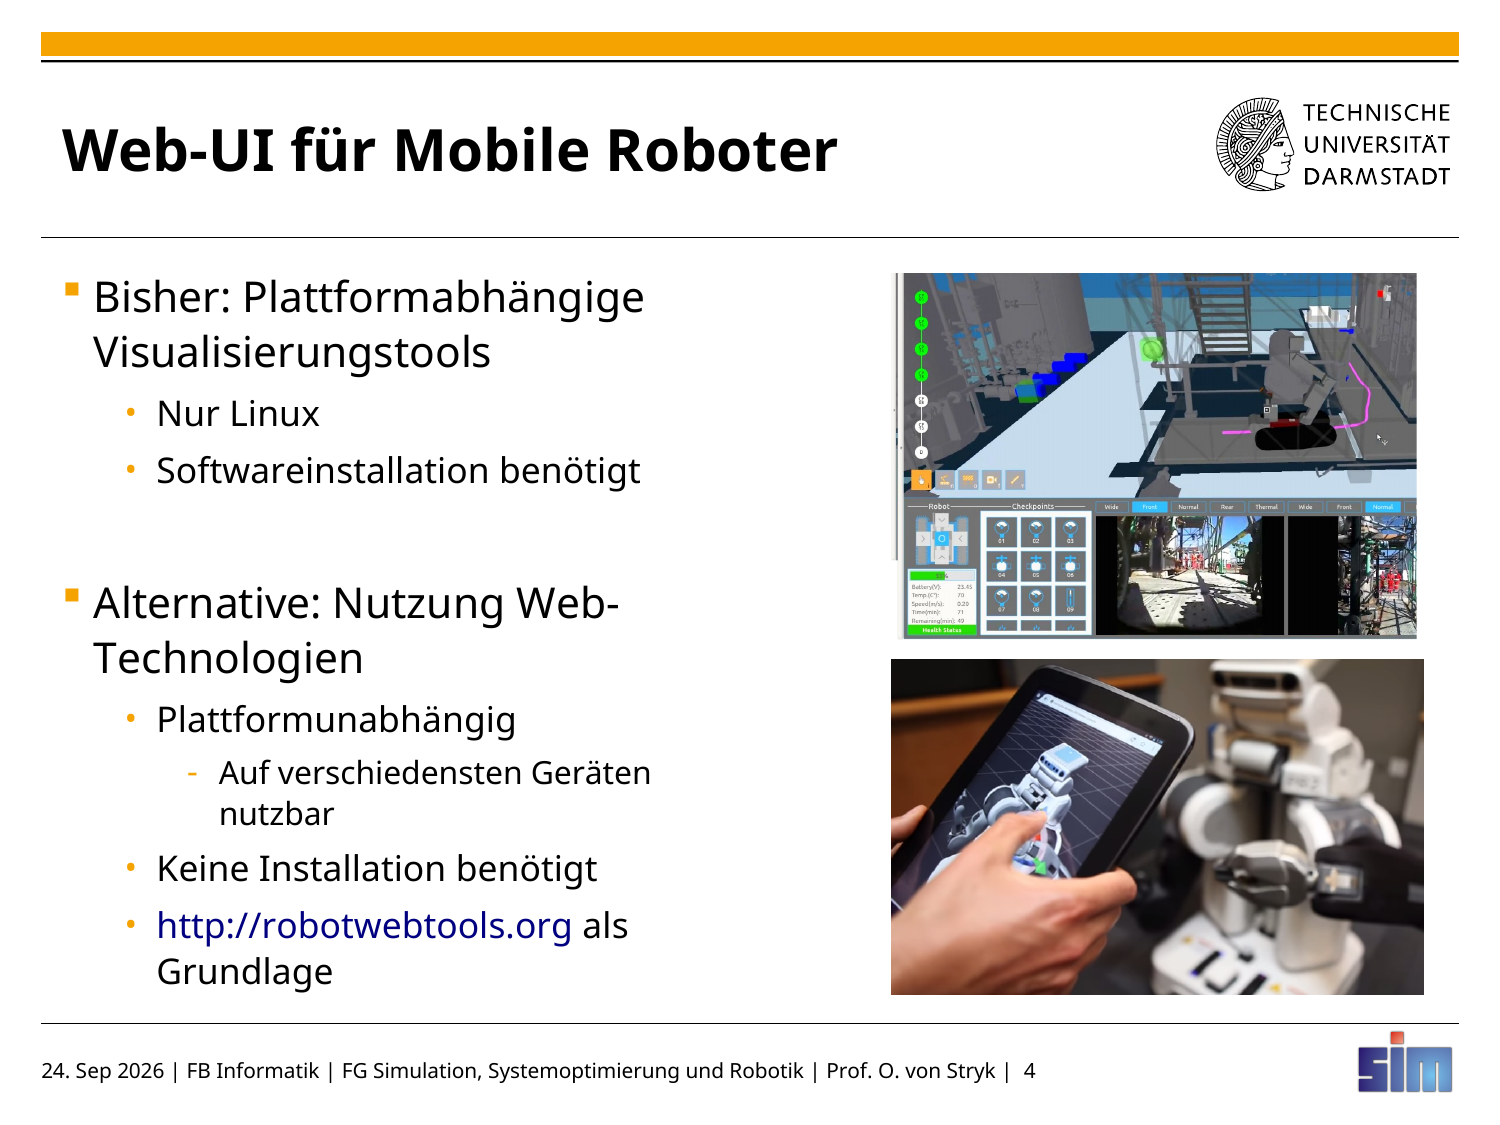

# Web-UI für Mobile Roboter
Bisher: Plattformabhängige Visualisierungstools
Nur Linux
Softwareinstallation benötigt
Alternative: Nutzung Web-Technologien
Plattformunabhängig
Auf verschiedensten Geräten nutzbar
Keine Installation benötigt
http://robotwebtools.org als Grundlage
FB Informatik | FG Simulation, Systemoptimierung und Robotik | Prof. O. von Stryk